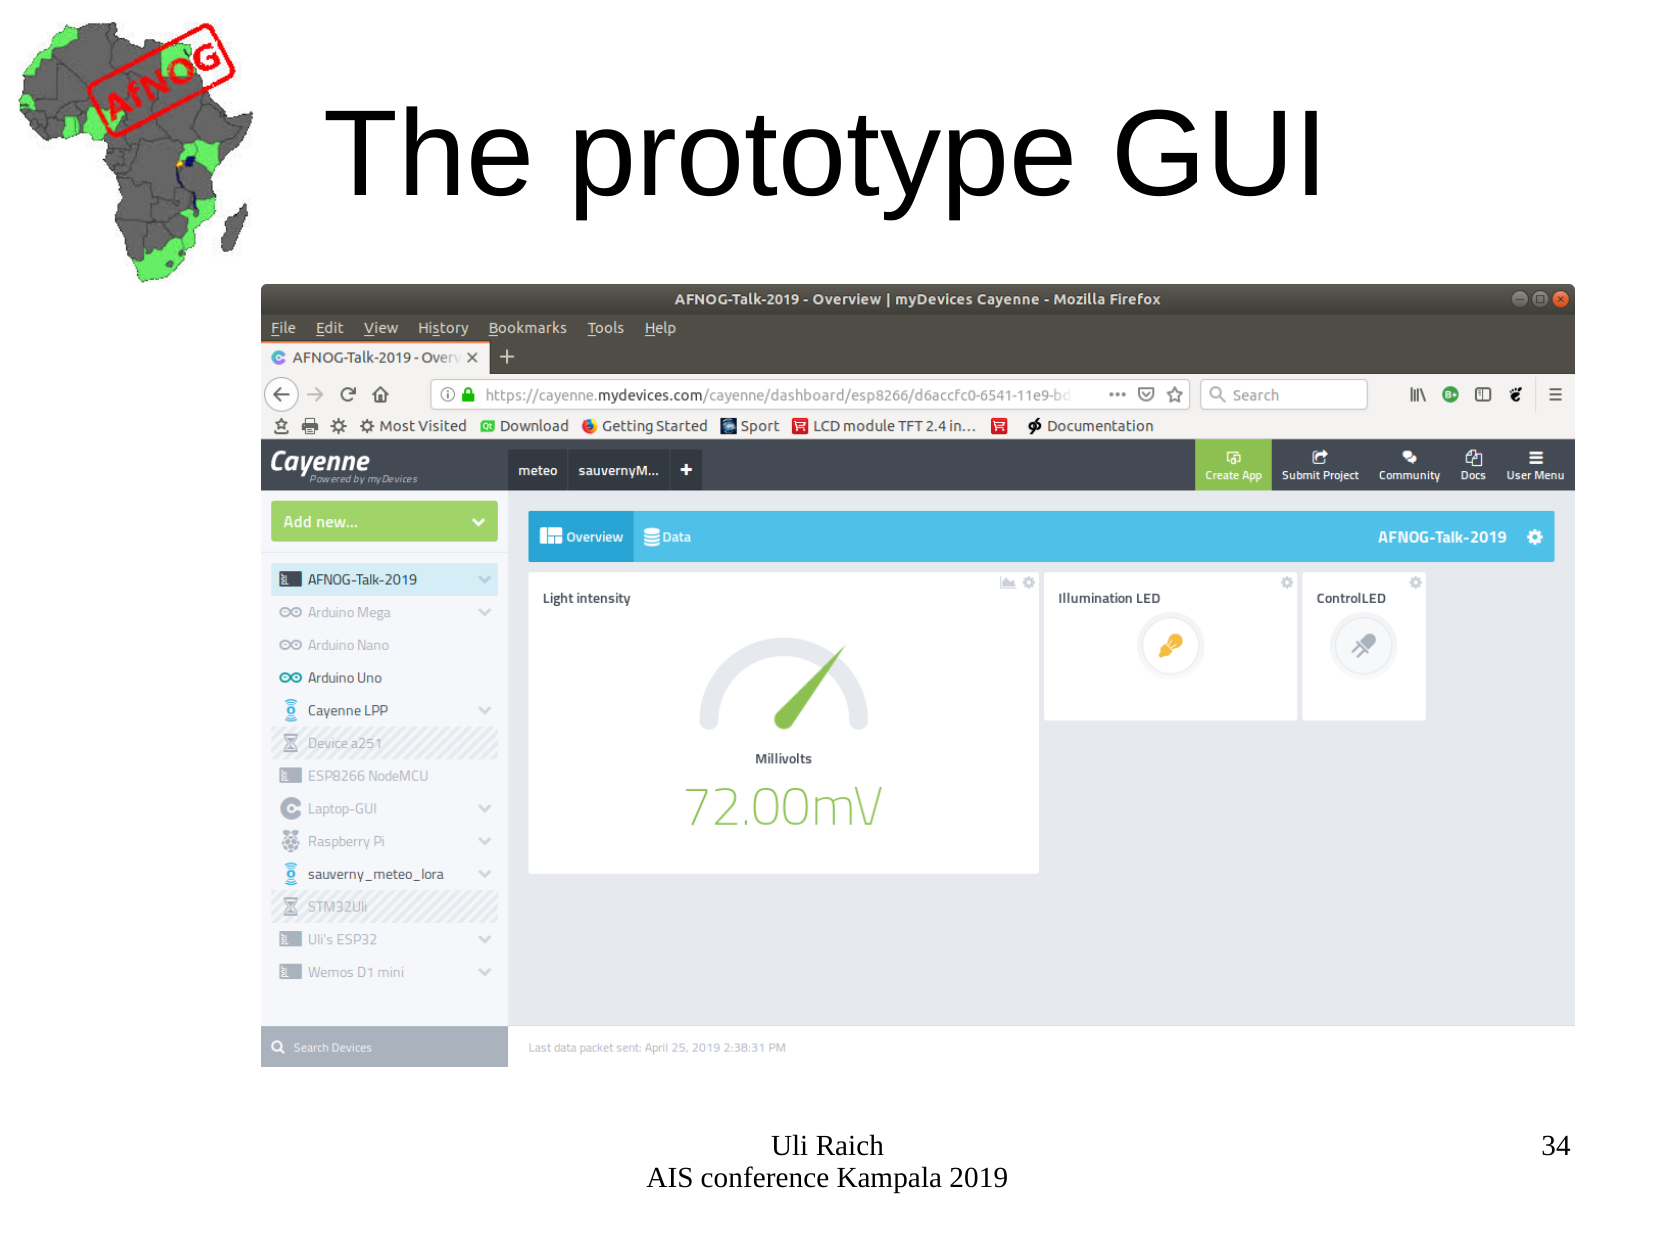

# The prototype GUI
Uli Raich AIS conference Kampala 2019
34